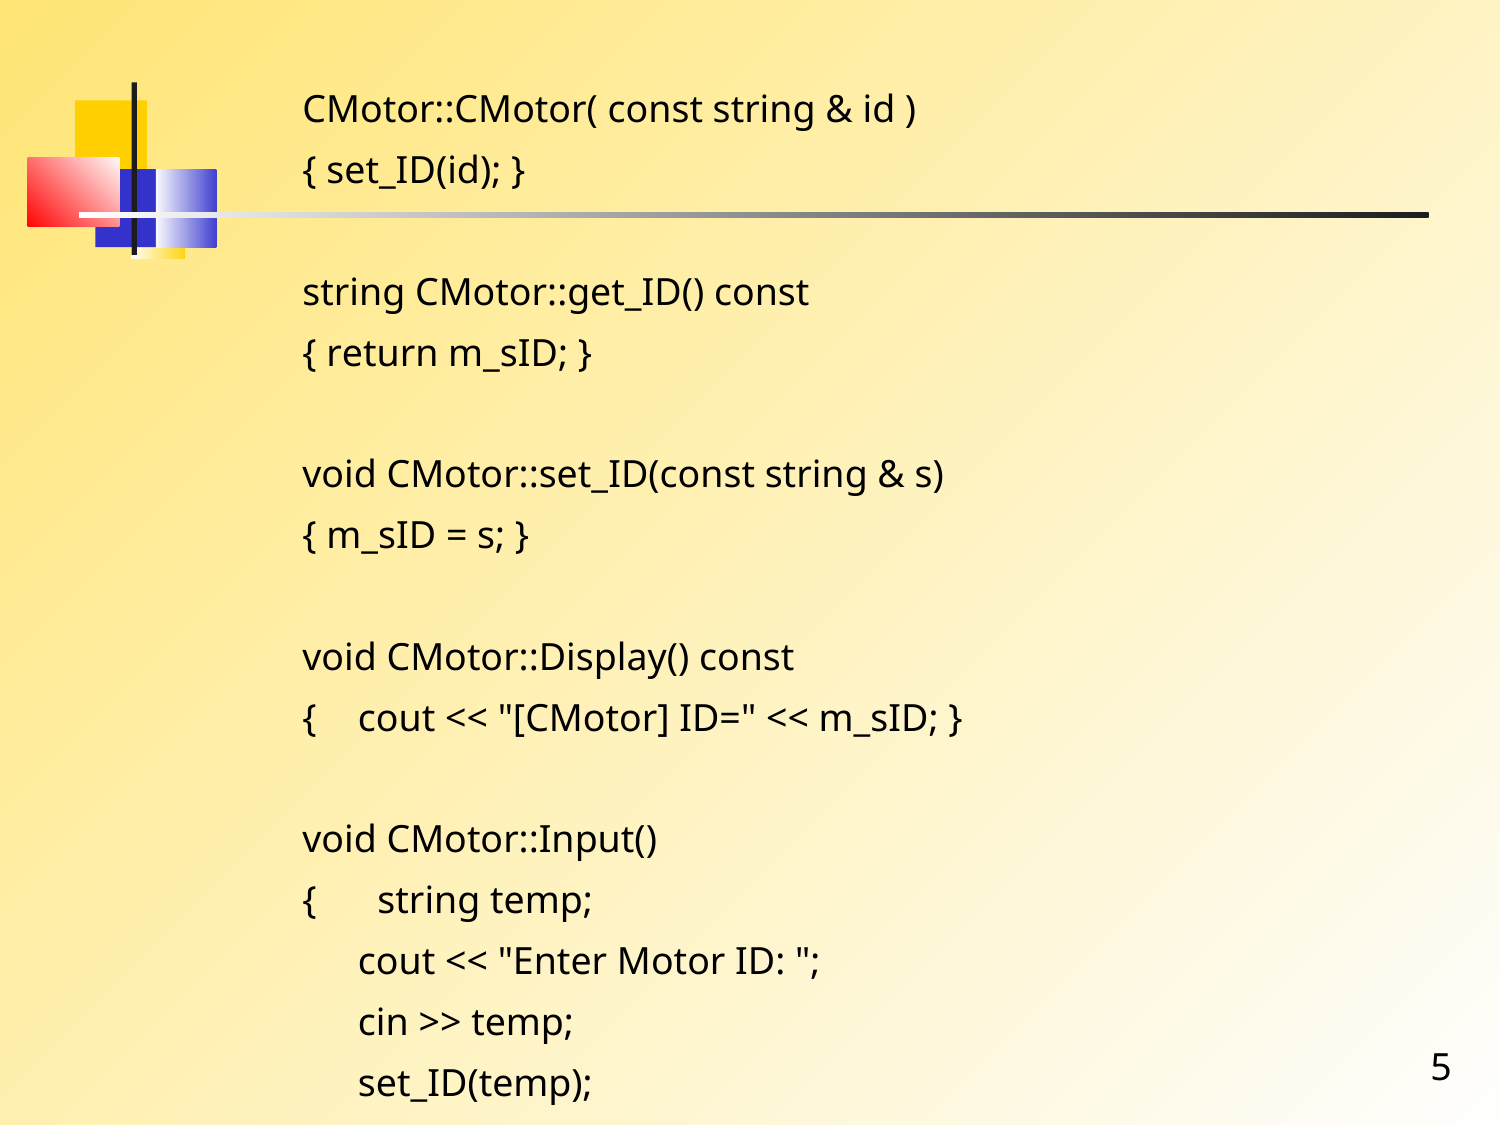

# CMotor::CMotor( const string & id )‏
{ set_ID(id); }
string CMotor::get_ID() const
{ return m_sID; }
void CMotor::set_ID(const string & s)‏
{ m_sID = s; }
void CMotor::Display() const
{ 	cout << "[CMotor] ID=" << m_sID; }
void CMotor::Input()‏
{	string temp;
	cout << "Enter Motor ID: ";
	cin >> temp;
	set_ID(temp);
}
5